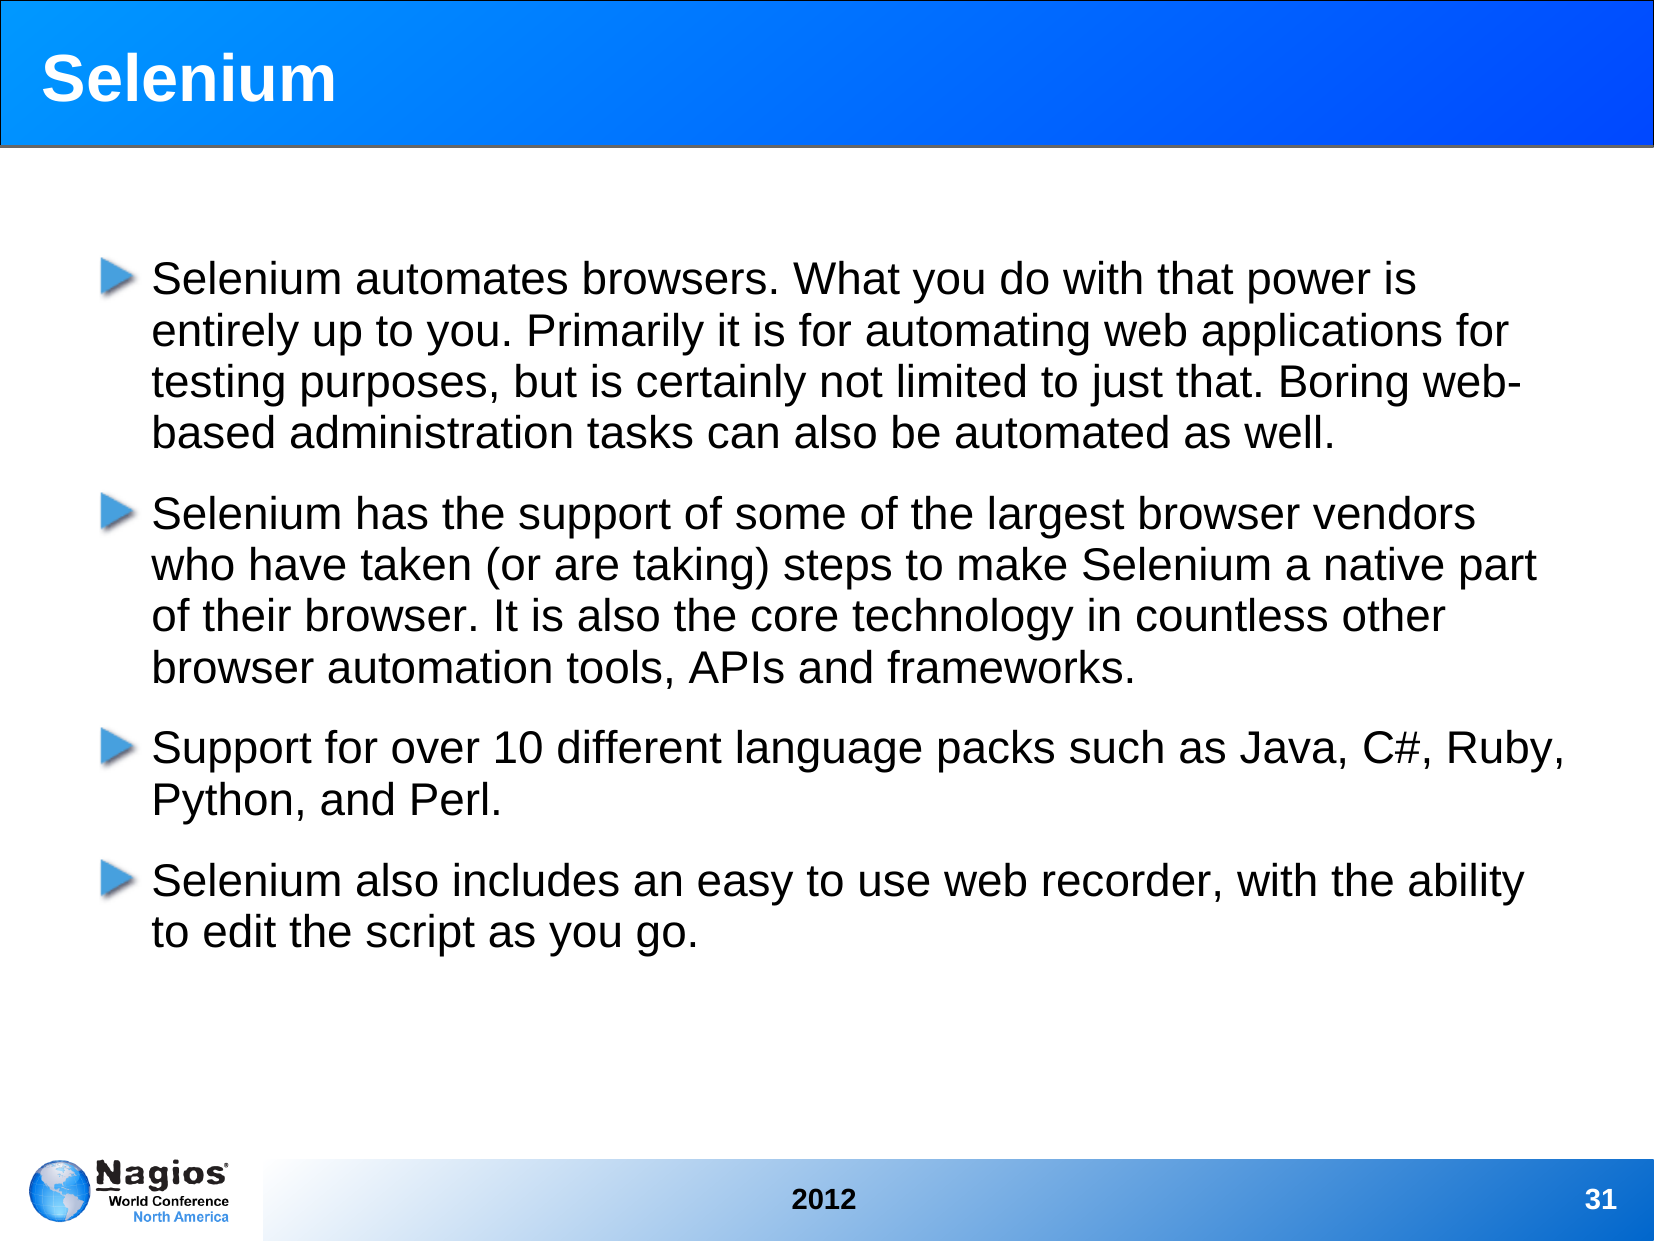

# Selenium
Selenium automates browsers. What you do with that power is entirely up to you. Primarily it is for automating web applications for testing purposes, but is certainly not limited to just that. Boring web-based administration tasks can also be automated as well.
Selenium has the support of some of the largest browser vendors who have taken (or are taking) steps to make Selenium a native part of their browser. It is also the core technology in countless other browser automation tools, APIs and frameworks.
Support for over 10 different language packs such as Java, C#, Ruby, Python, and Perl.
Selenium also includes an easy to use web recorder, with the ability to edit the script as you go.
2011
31